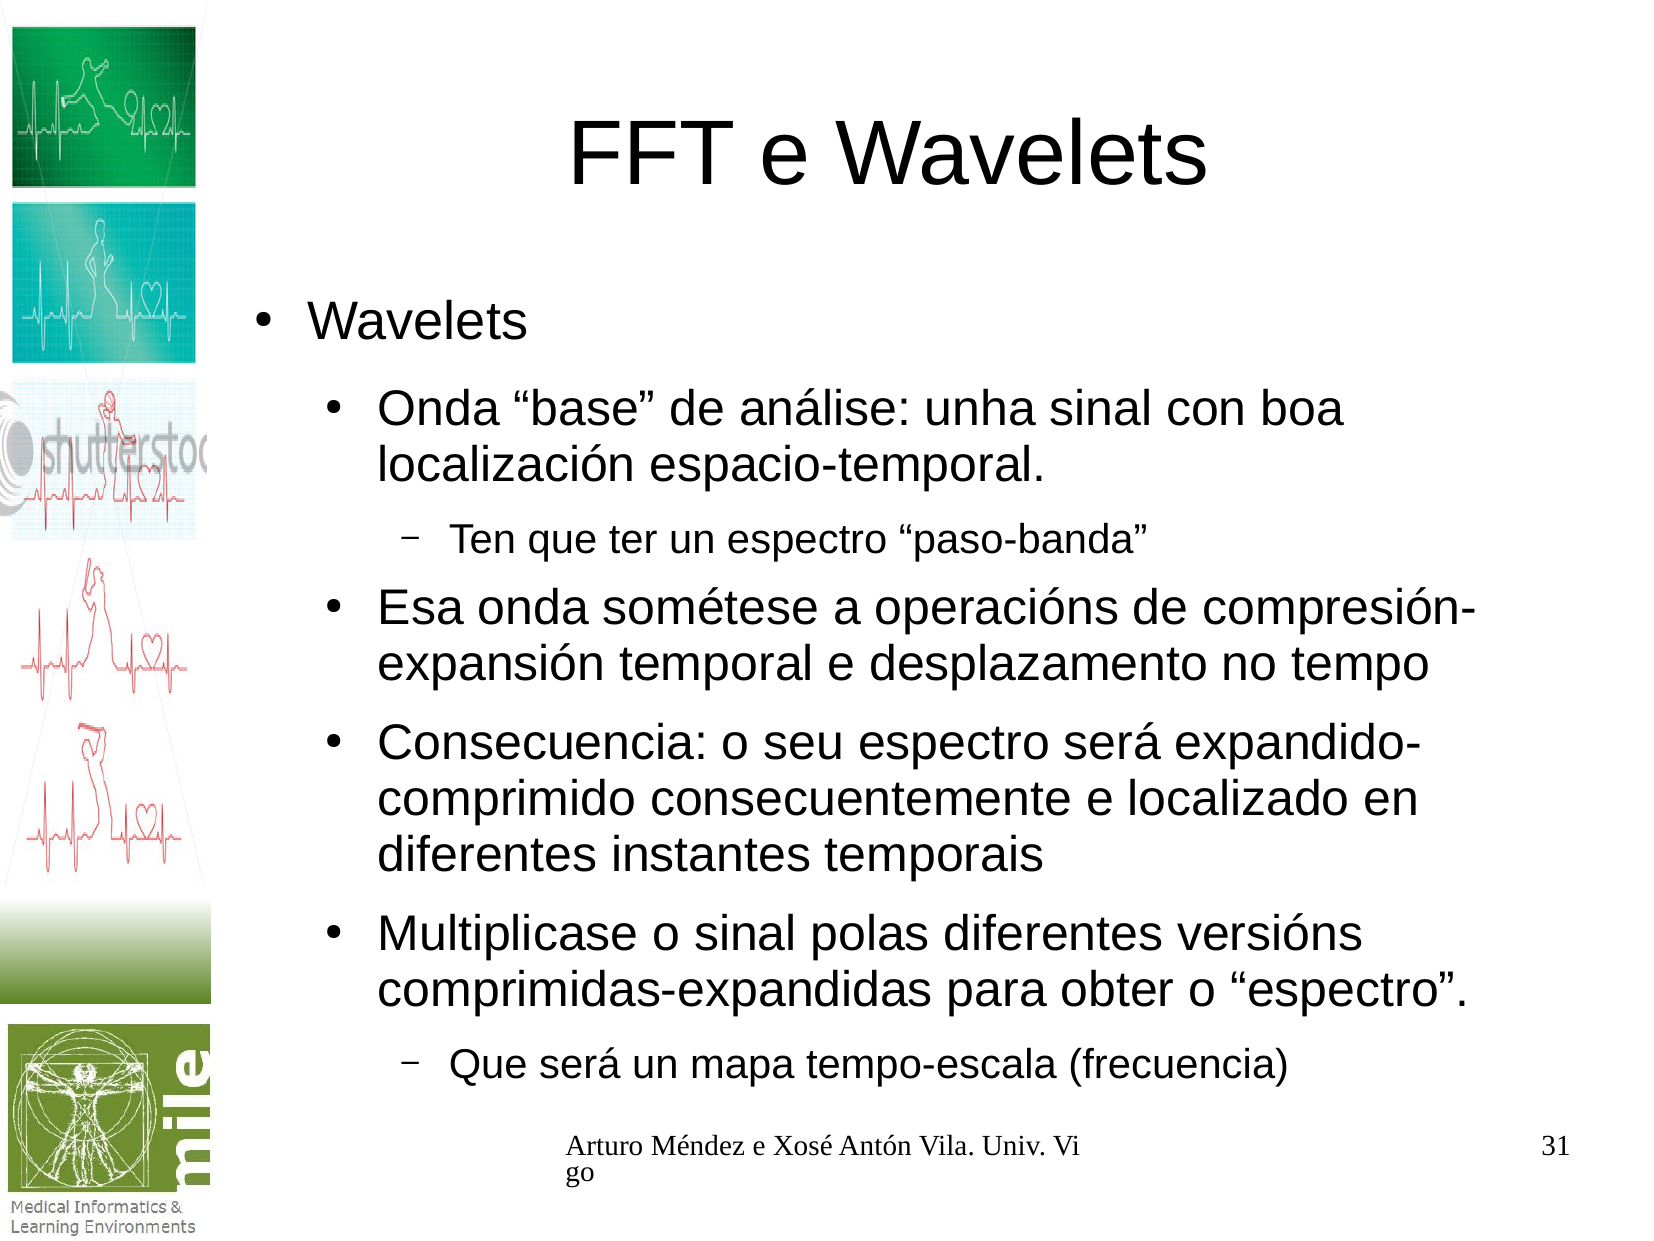

# FFT e Wavelets
Wavelets
Onda “base” de análise: unha sinal con boa localización espacio-temporal.
Ten que ter un espectro “paso-banda”
Esa onda sométese a operacións de compresión-expansión temporal e desplazamento no tempo
Consecuencia: o seu espectro será expandido-comprimido consecuentemente e localizado en diferentes instantes temporais
Multiplicase o sinal polas diferentes versións comprimidas-expandidas para obter o “espectro”.
Que será un mapa tempo-escala (frecuencia)
Arturo Méndez e Xosé Antón Vila. Univ. Vigo
31